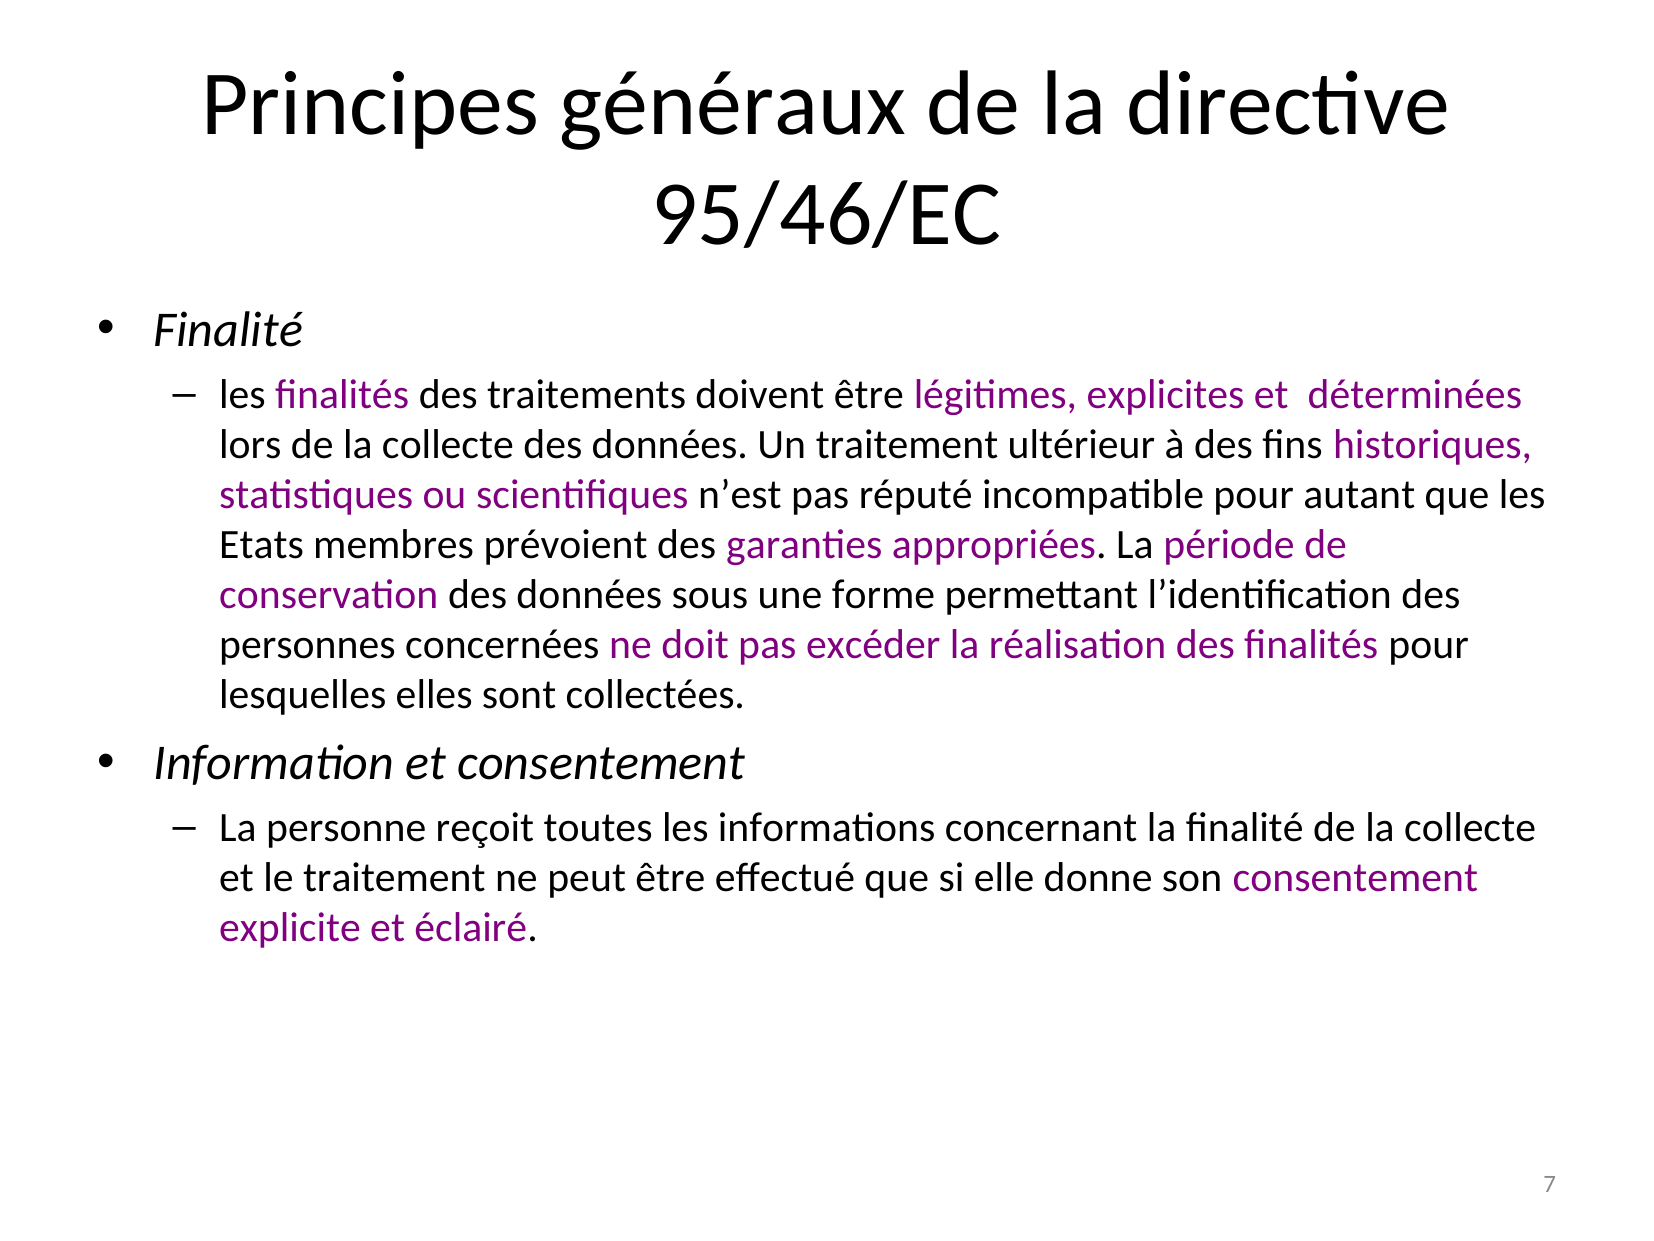

Principes généraux de la directive 95/46/EC
Finalité
les finalités des traitements doivent être légitimes, explicites et déterminées lors de la collecte des données. Un traitement ultérieur à des fins historiques, statistiques ou scientifiques n’est pas réputé incompatible pour autant que les Etats membres prévoient des garanties appropriées. La période de conservation des données sous une forme permettant l’identification des personnes concernées ne doit pas excéder la réalisation des finalités pour lesquelles elles sont collectées.
Information et consentement
La personne reçoit toutes les informations concernant la finalité de la collecte et le traitement ne peut être effectué que si elle donne son consentement explicite et éclairé.